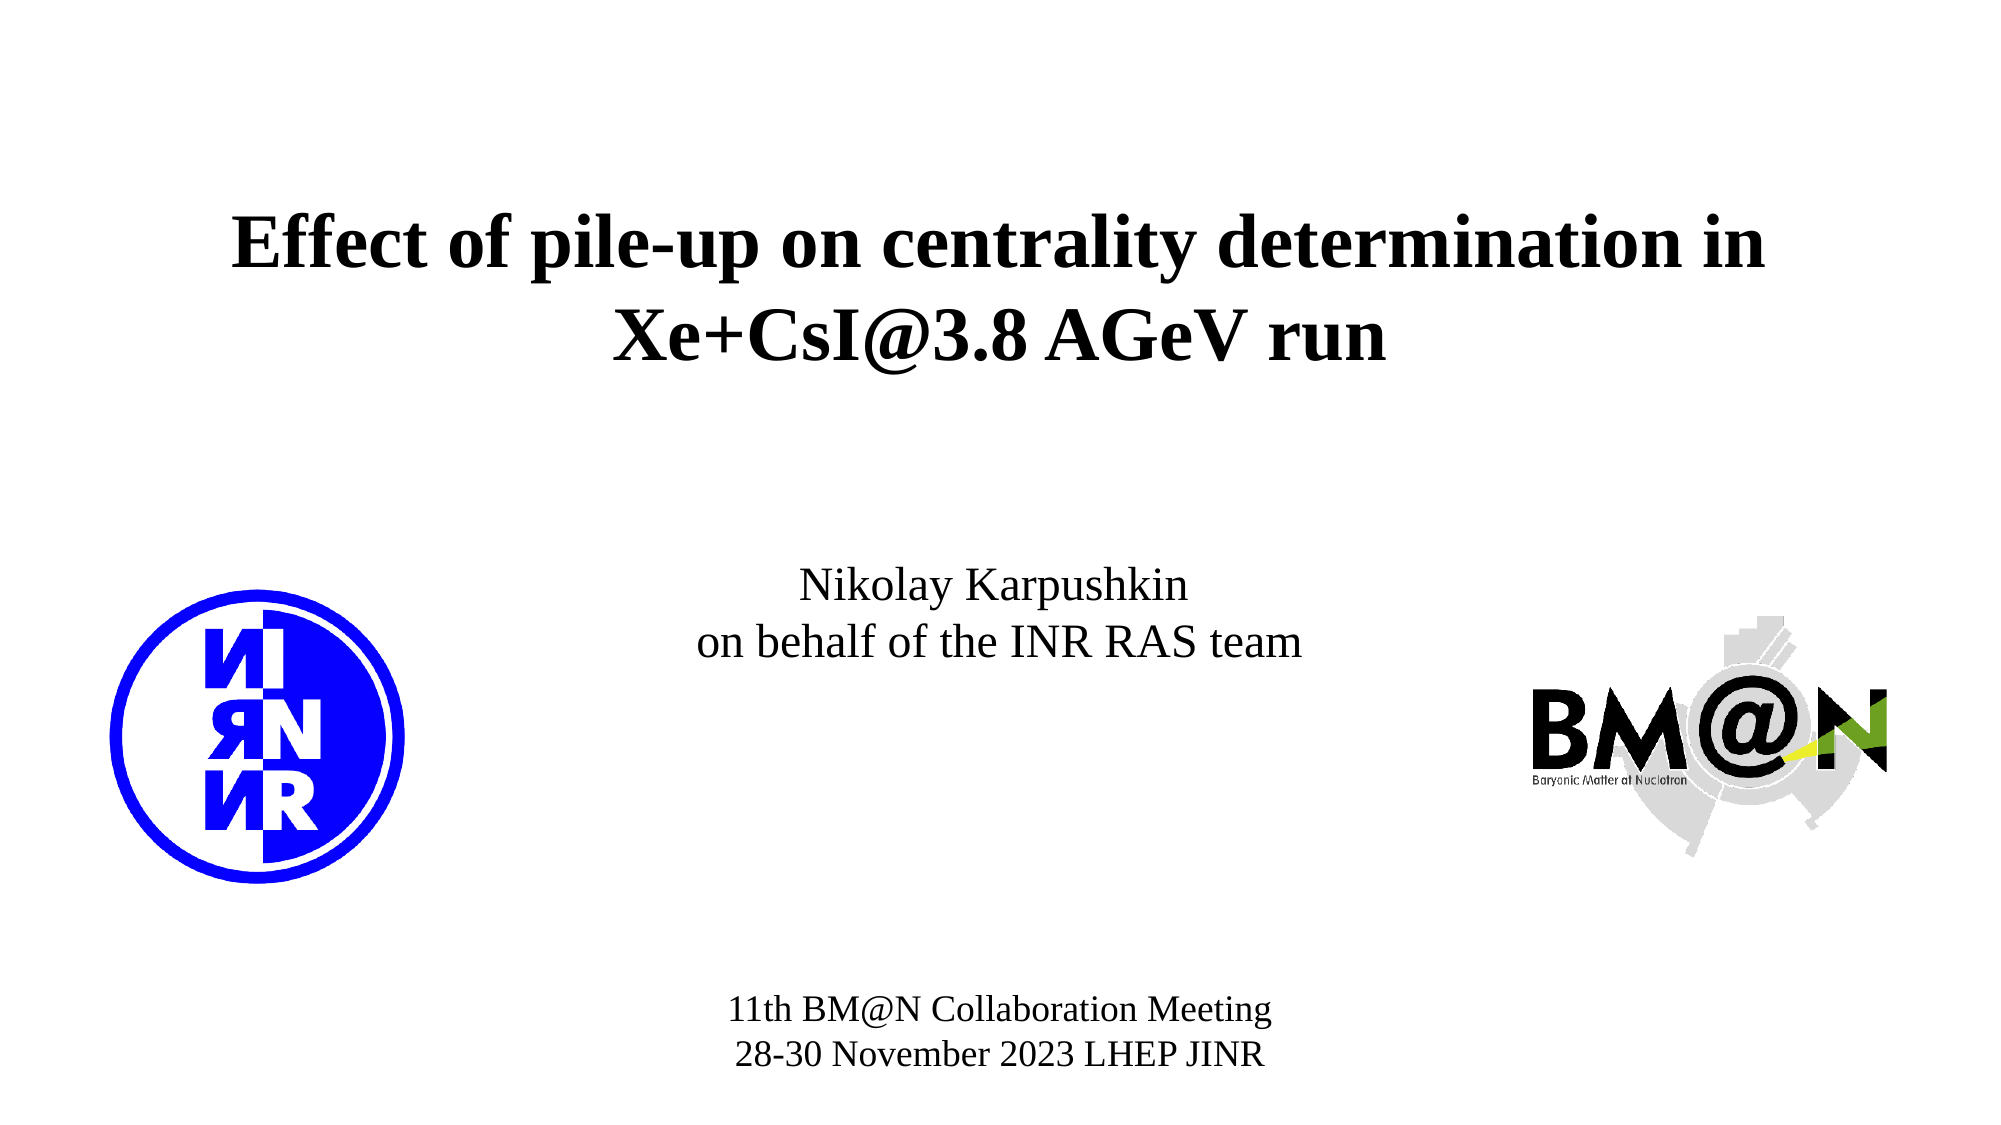

# Effect of pile-up on centrality determination in Xe+CsI@3.8 AGeV run
Nikolay Karpushkin
on behalf of the INR RAS team
11th BM@N Collaboration Meeting
28-30 November 2023 LHEP JINR